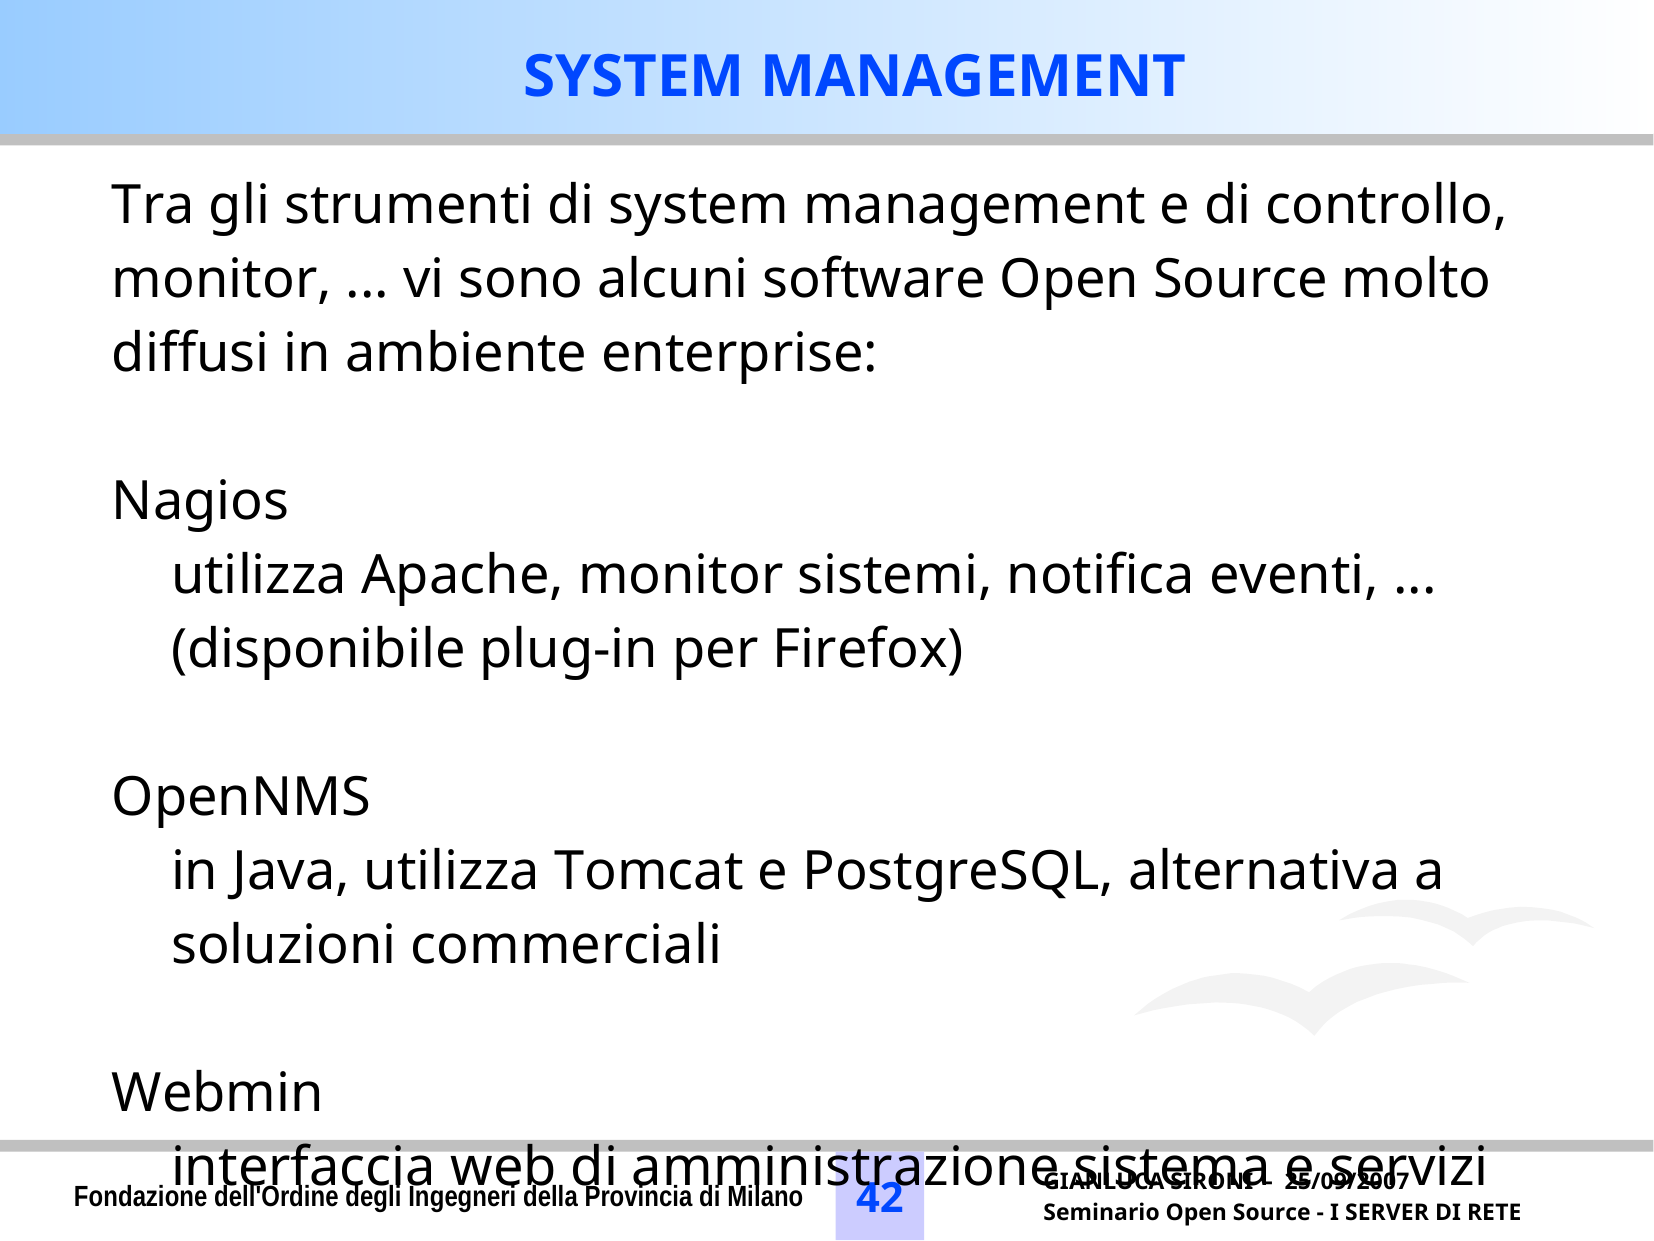

# SYSTEM MANAGEMENT
Tra gli strumenti di system management e di controllo, monitor, ... vi sono alcuni software Open Source molto diffusi in ambiente enterprise:
Nagios
utilizza Apache, monitor sistemi, notifica eventi, ...
(disponibile plug-in per Firefox)
OpenNMS
in Java, utilizza Tomcat e PostgreSQL, alternativa a soluzioni commerciali
Webmin
interfaccia web di amministrazione sistema e servizi